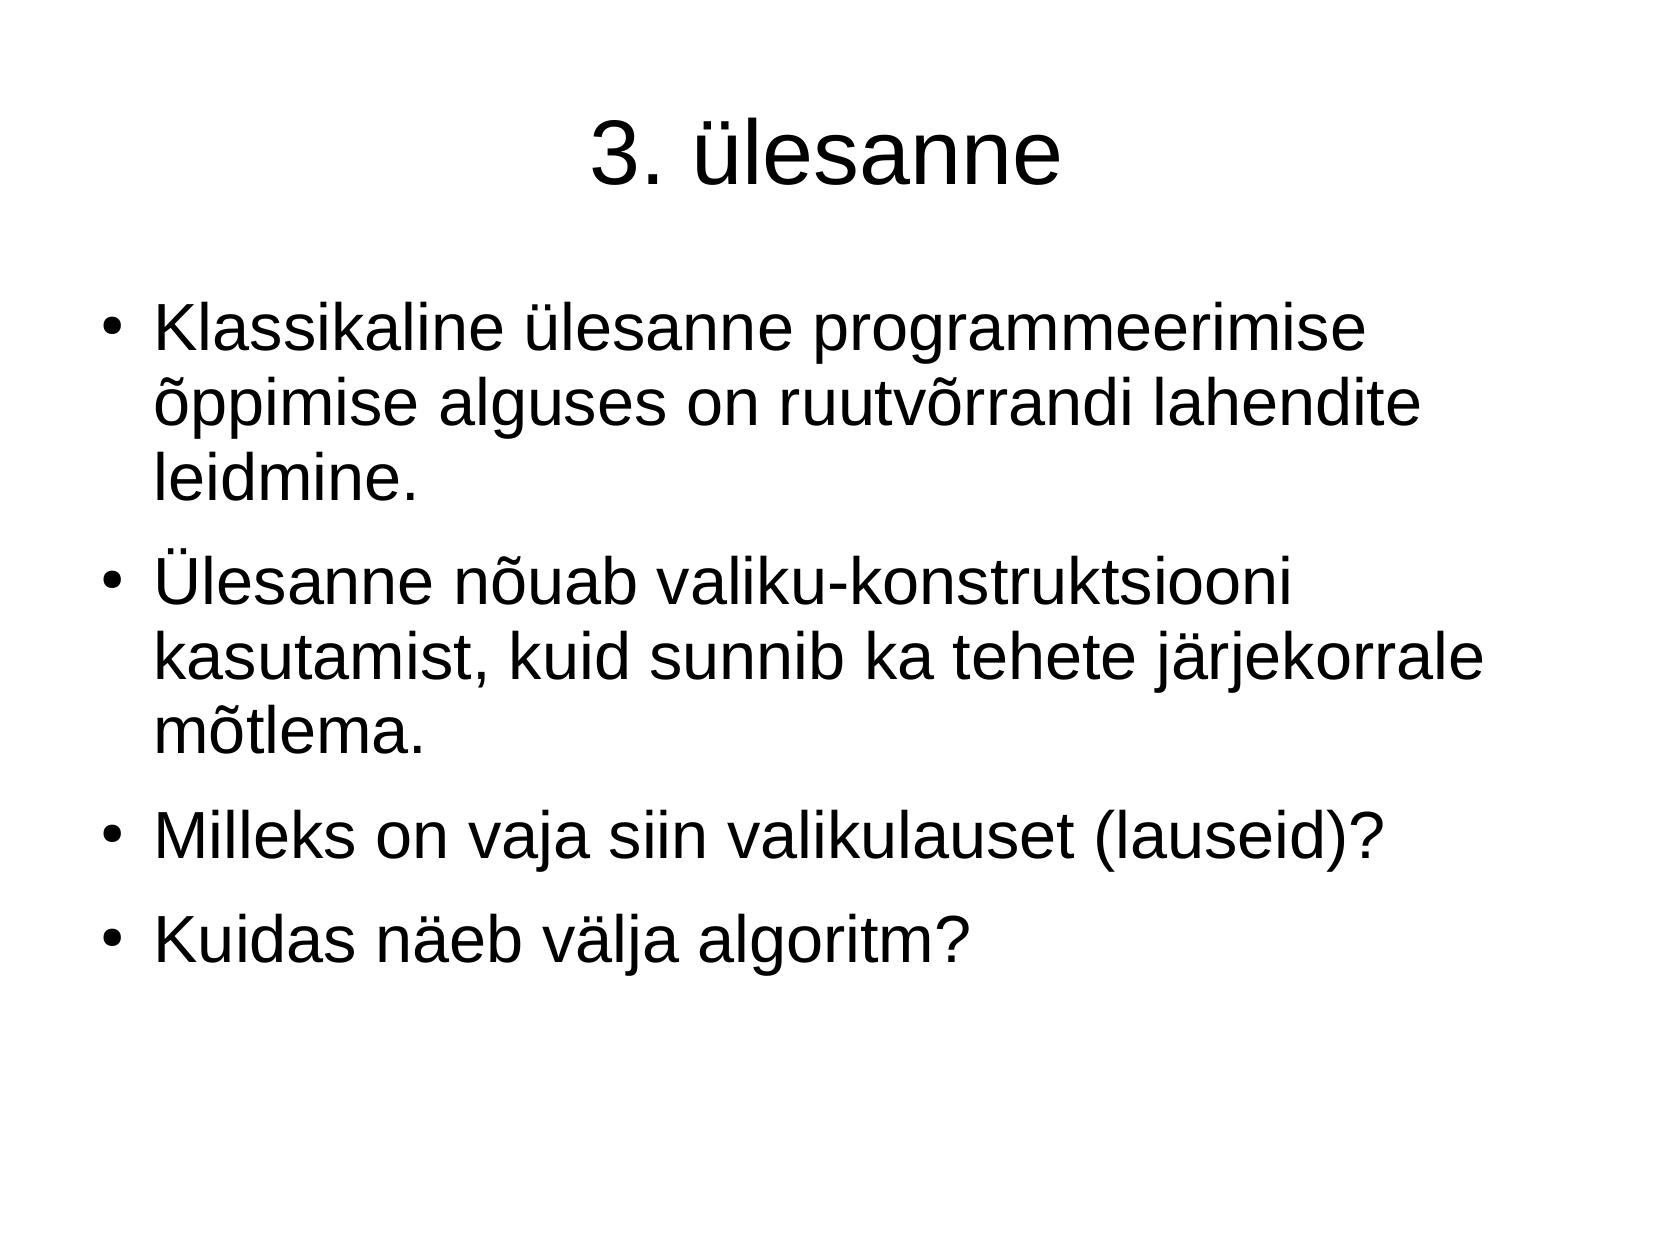

# 3. ülesanne
Klassikaline ülesanne programmeerimise õppimise alguses on ruutvõrrandi lahendite leidmine.
Ülesanne nõuab valiku-konstruktsiooni kasutamist, kuid sunnib ka tehete järjekorrale mõtlema.
Milleks on vaja siin valikulauset (lauseid)?
Kuidas näeb välja algoritm?